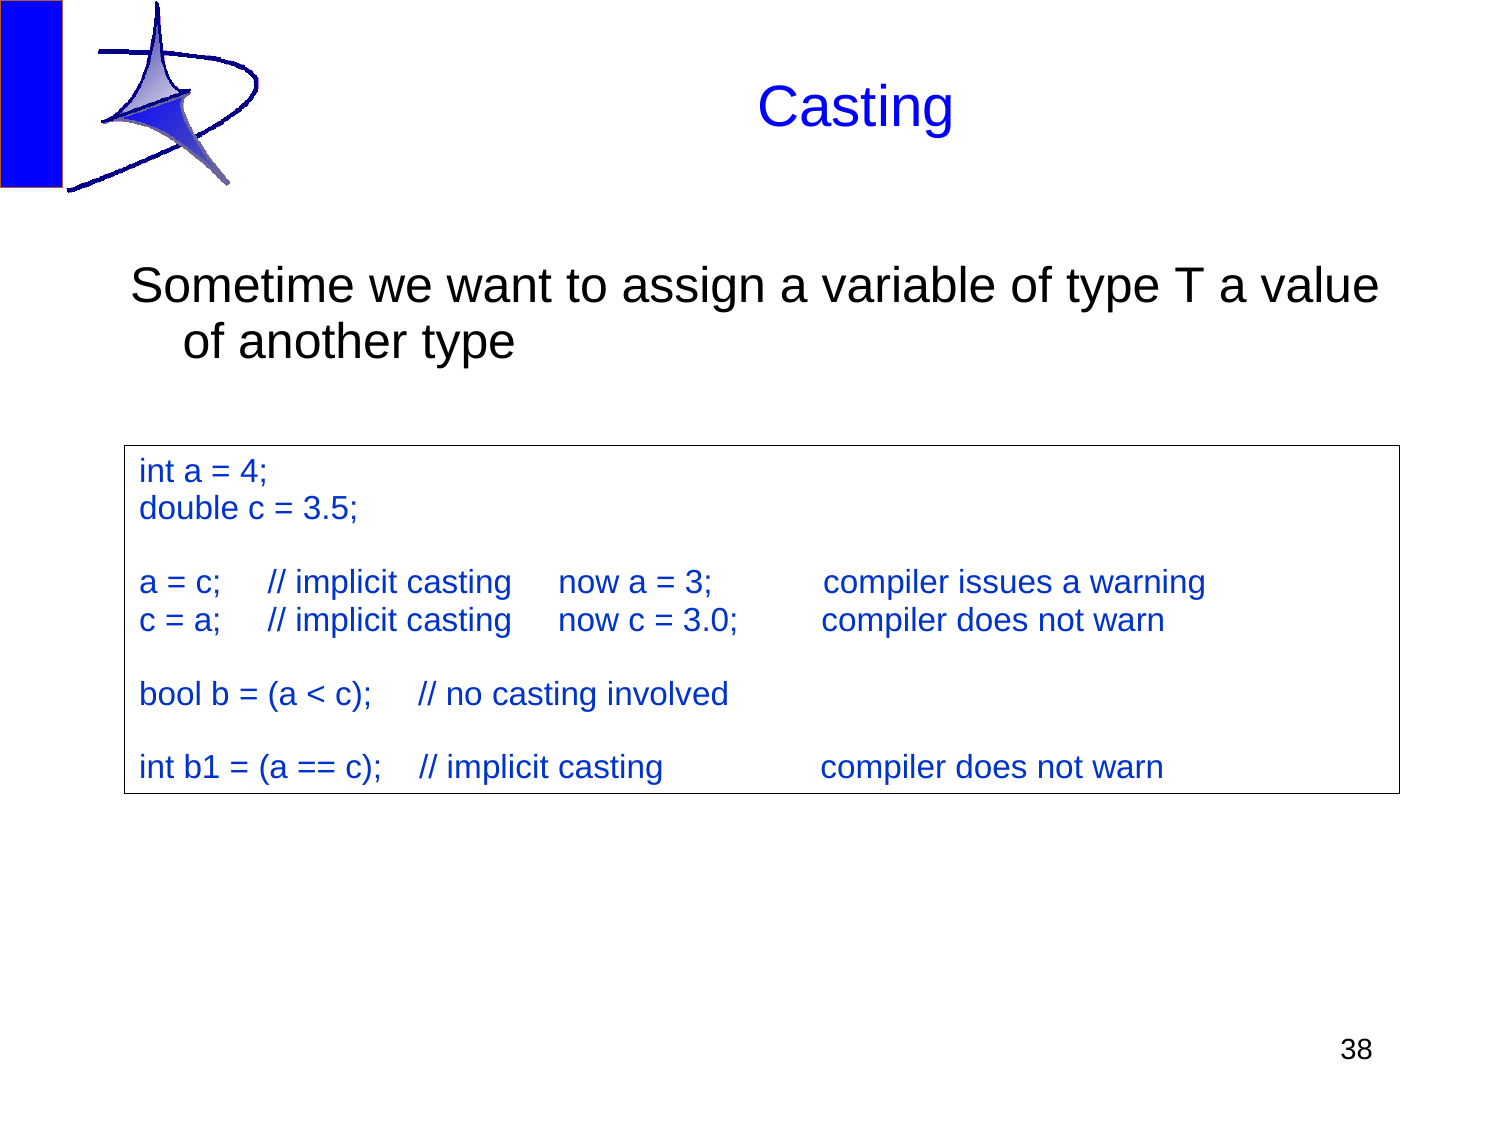

# Casting
Sometime we want to assign a variable of type T a value of another type
int a = 4;
double c = 3.5;
a = c; // implicit casting now a = 3; compiler issues a warning
c = a; // implicit casting now c = 3.0; compiler does not warn
bool b = (a < c); // no casting involved
int b1 = (a == c); // implicit casting compiler does not warn
38